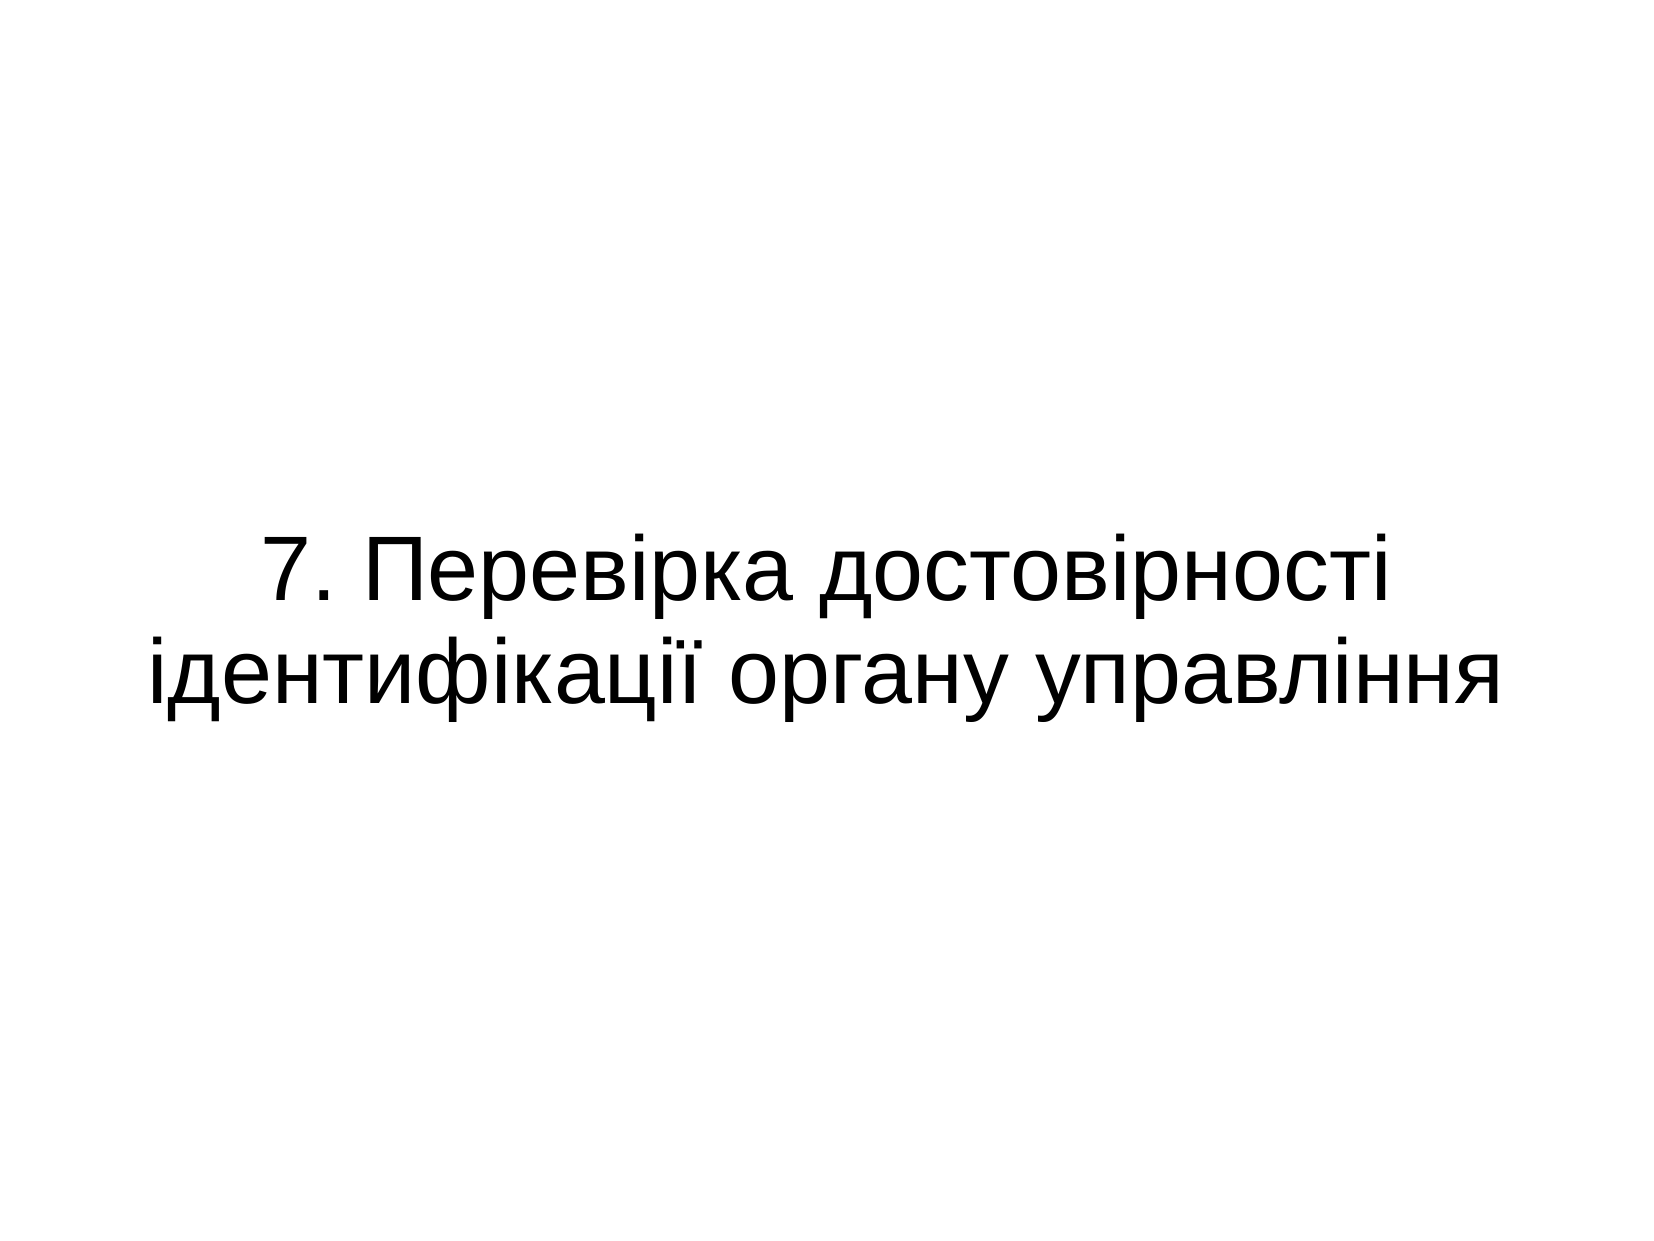

# 7. Перевірка достовірності ідентифікації органу управління